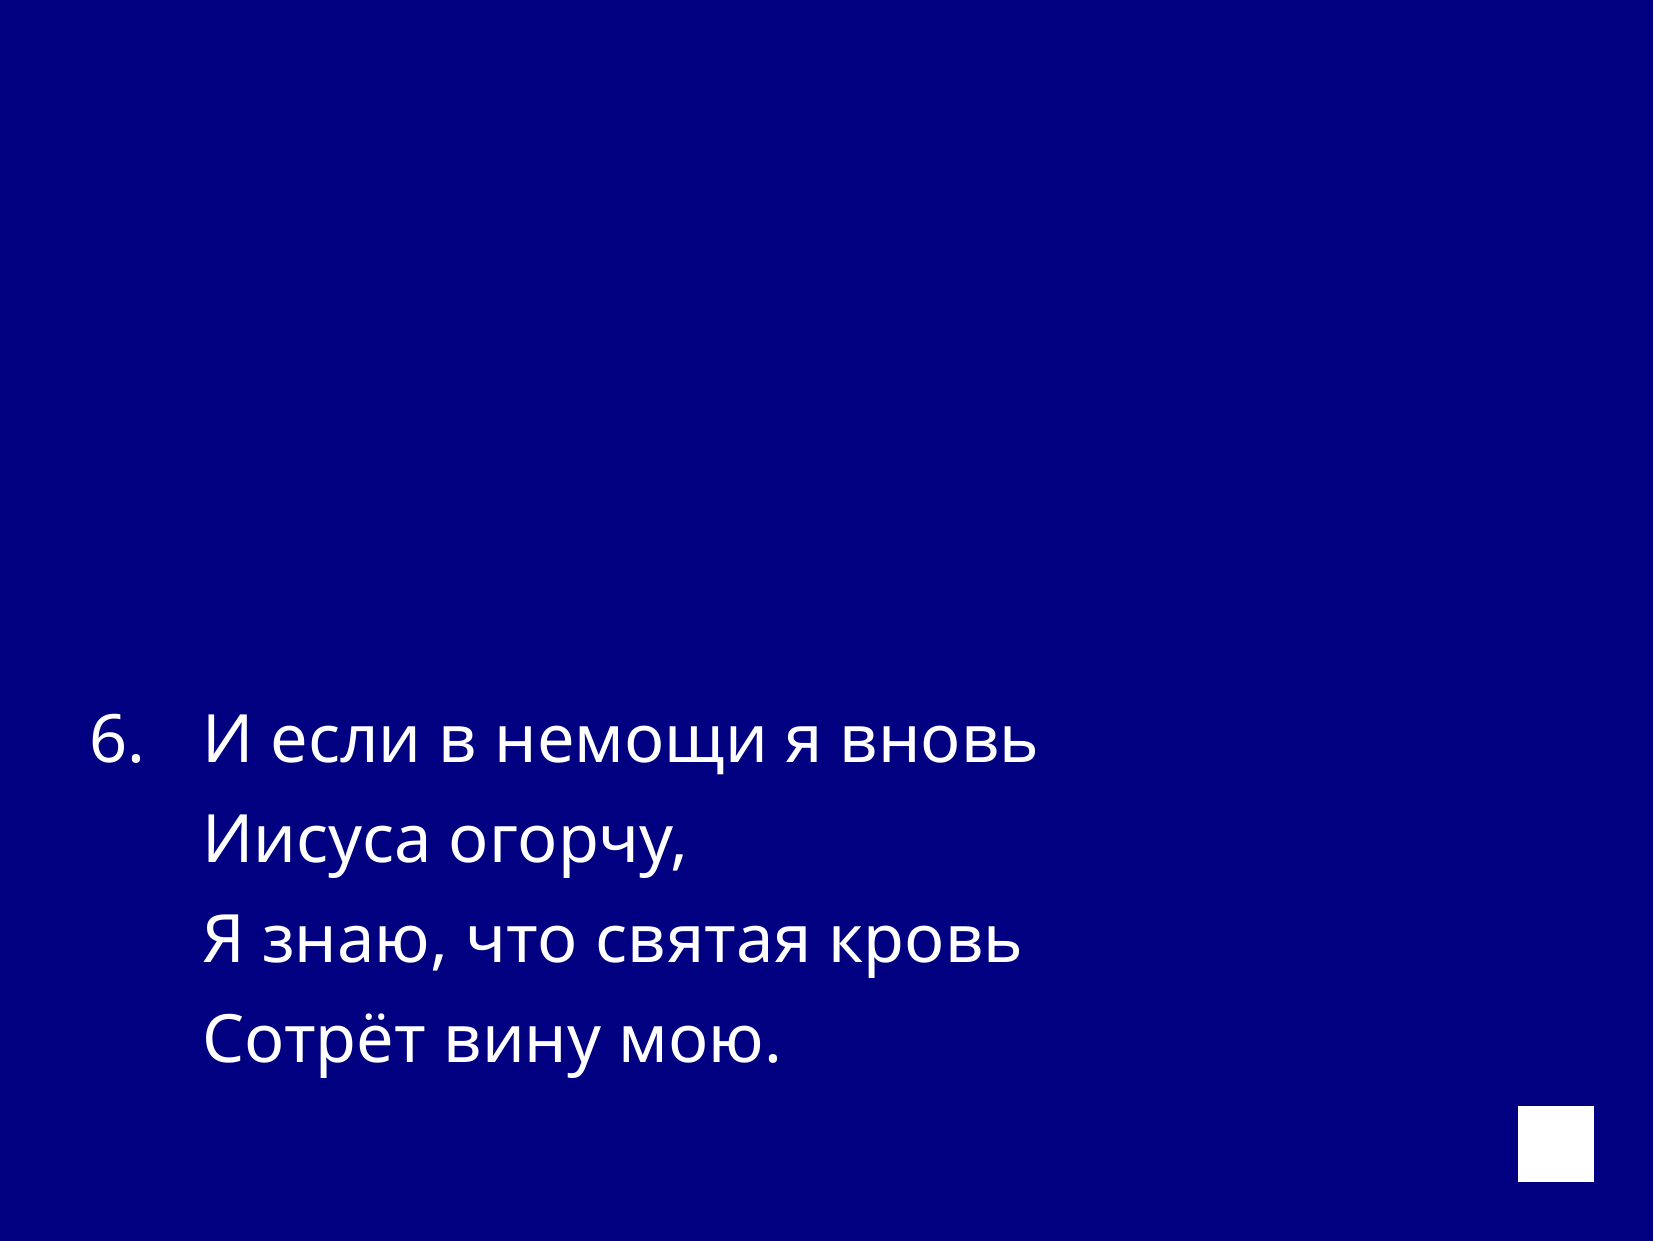

6.	И если в немощи я вновь
	Иисуса огорчу,
	Я знаю, что святая кровь
	Сотрёт вину мою.